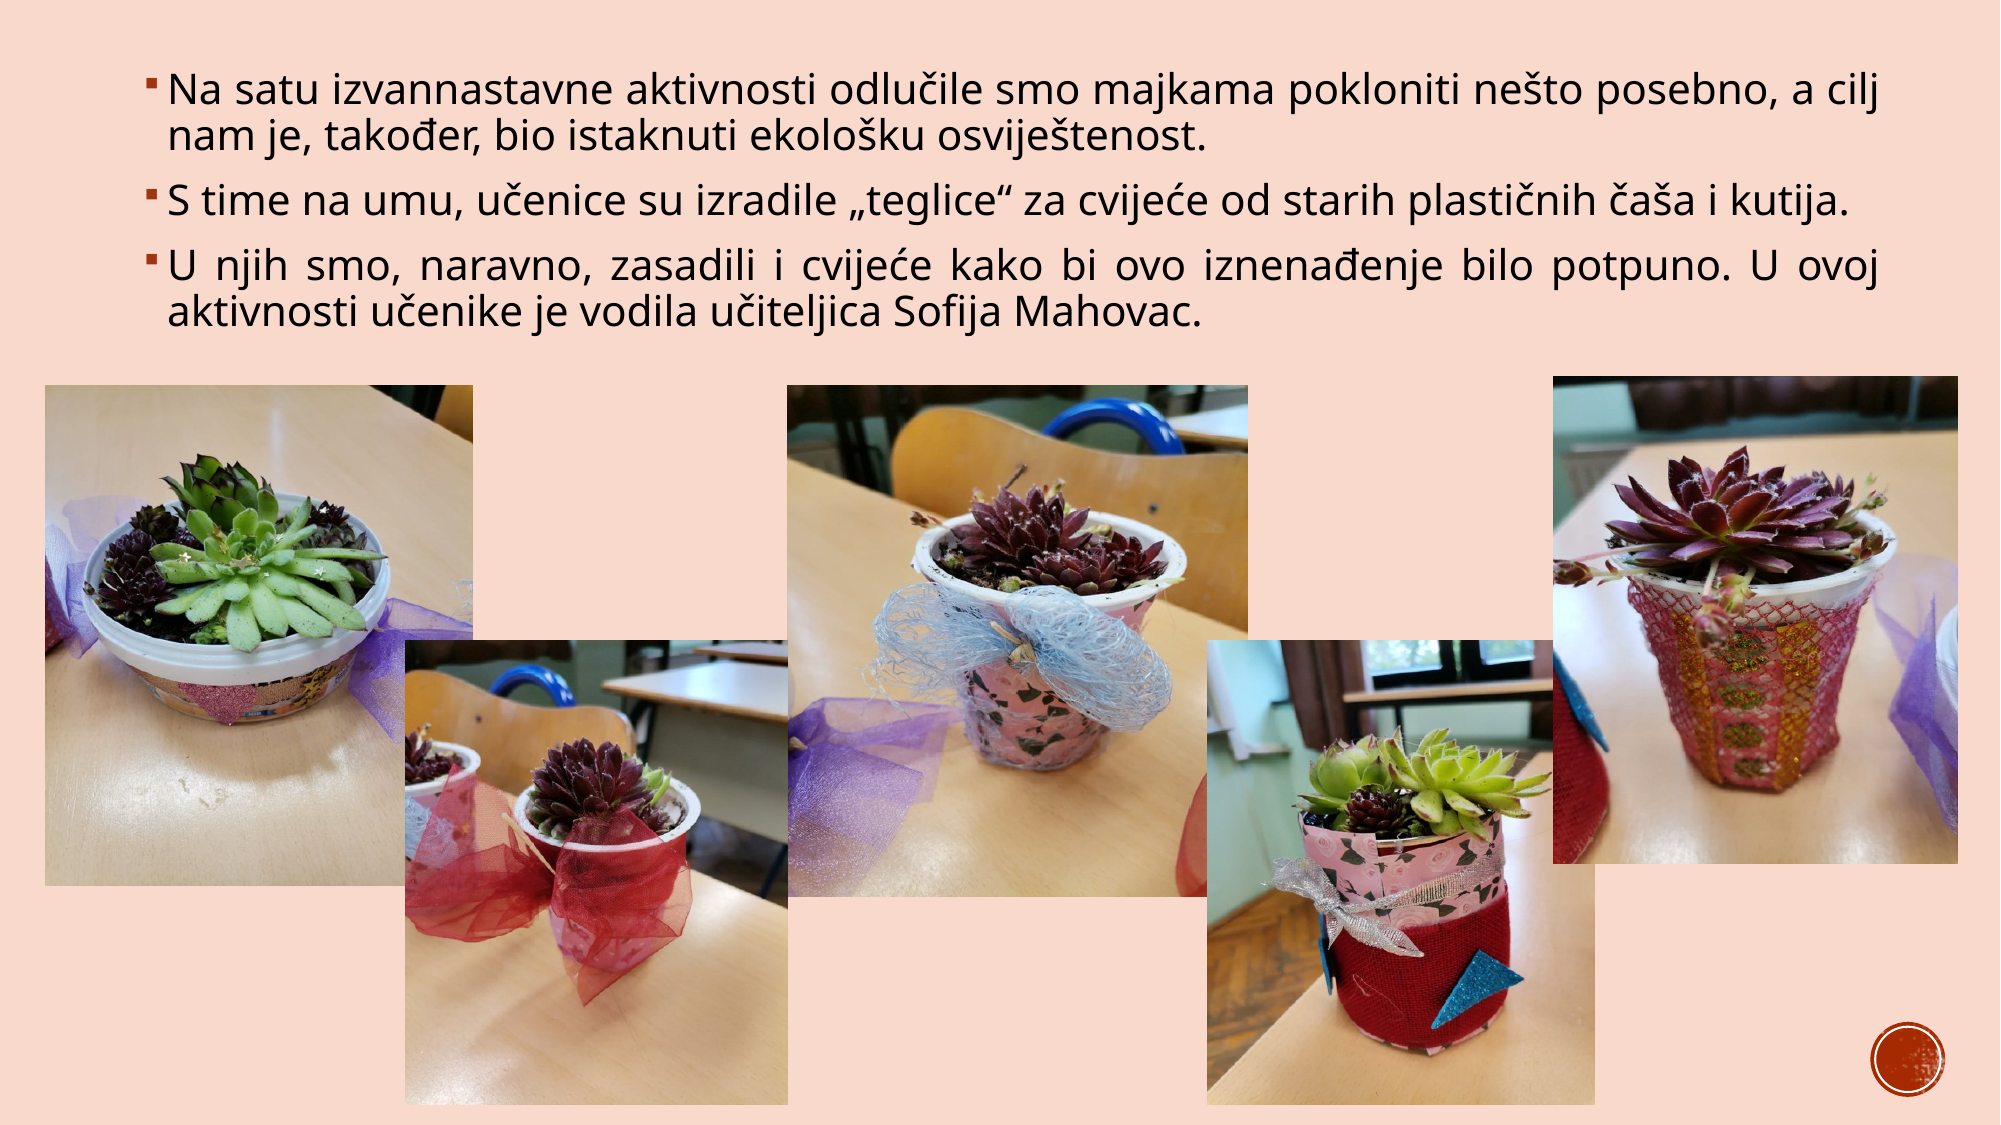

Na satu izvannastavne aktivnosti odlučile smo majkama pokloniti nešto posebno, a cilj nam je, također, bio istaknuti ekološku osviještenost.
S time na umu, učenice su izradile „teglice“ za cvijeće od starih plastičnih čaša i kutija.
U njih smo, naravno, zasadili i cvijeće kako bi ovo iznenađenje bilo potpuno. U ovoj aktivnosti učenike je vodila učiteljica Sofija Mahovac.